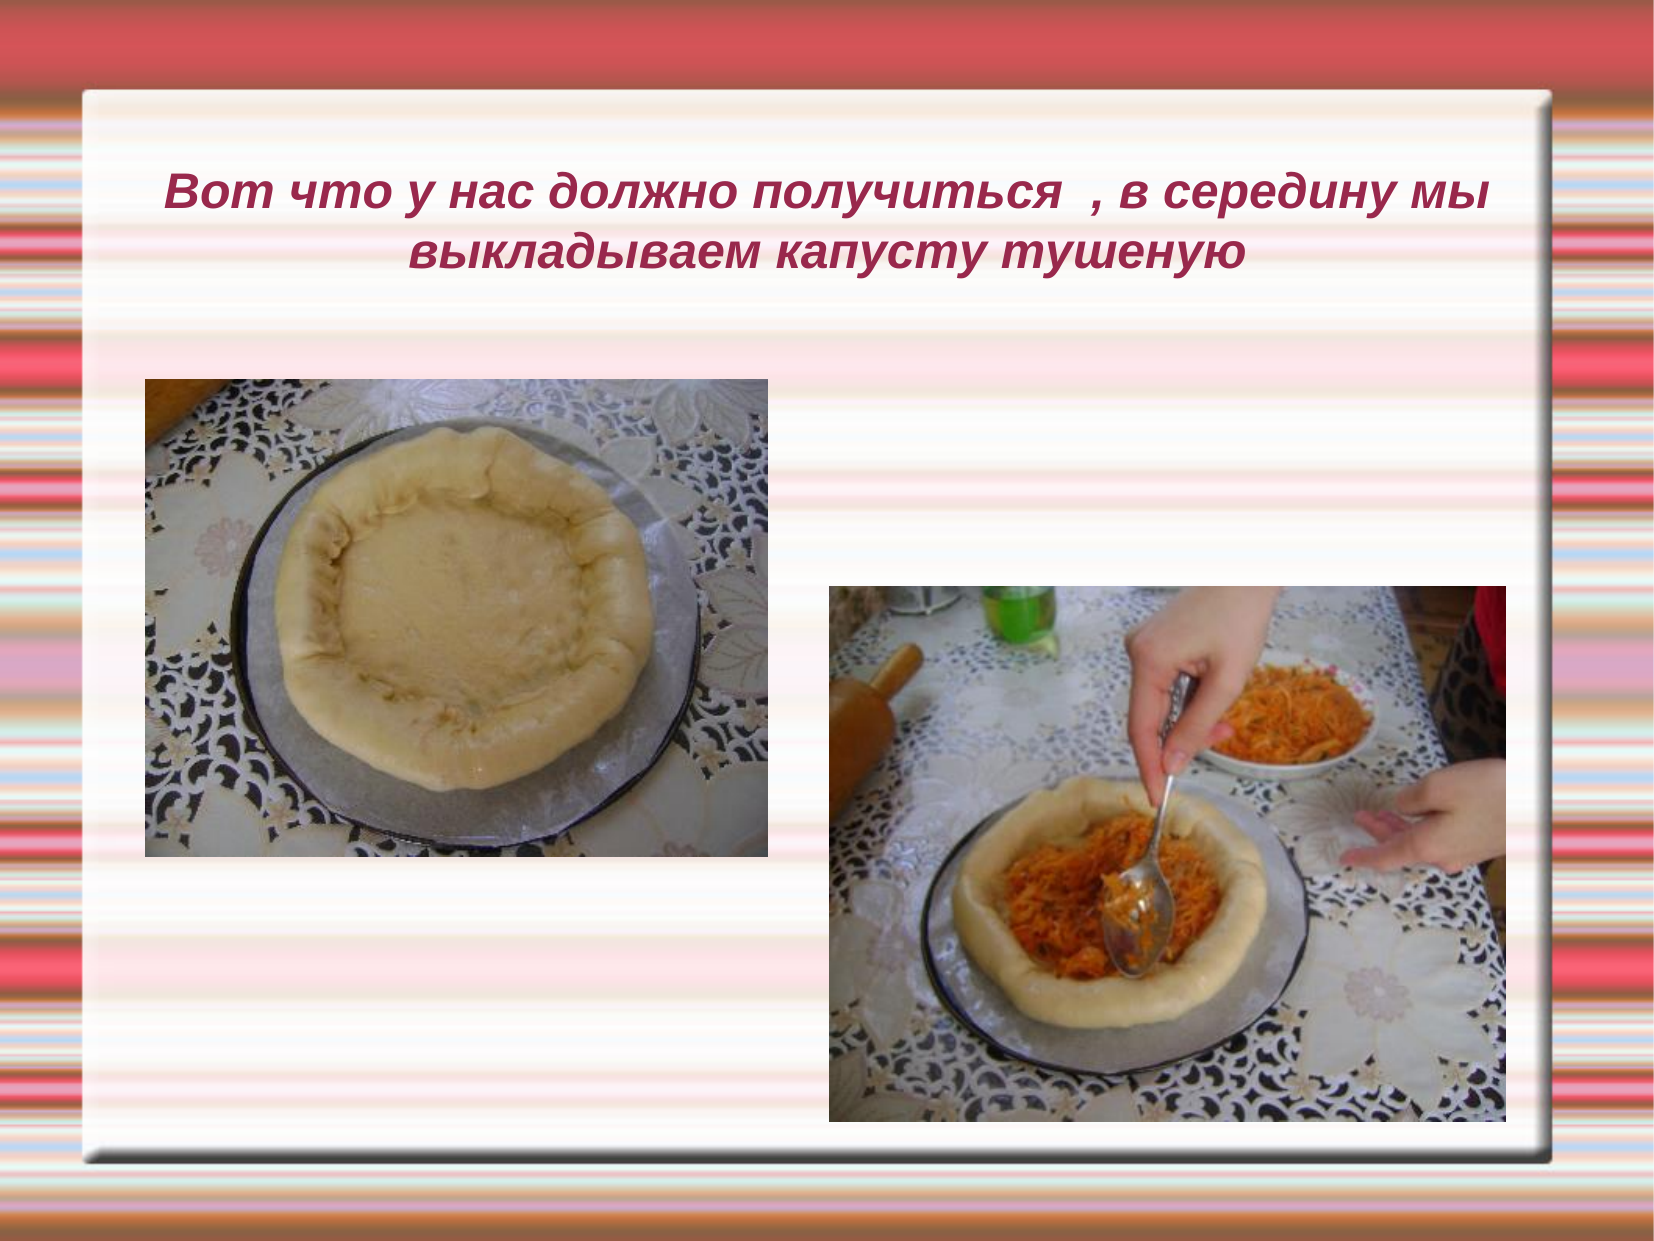

# Вот что у нас должно получиться , в середину мы выкладываем капусту тушеную